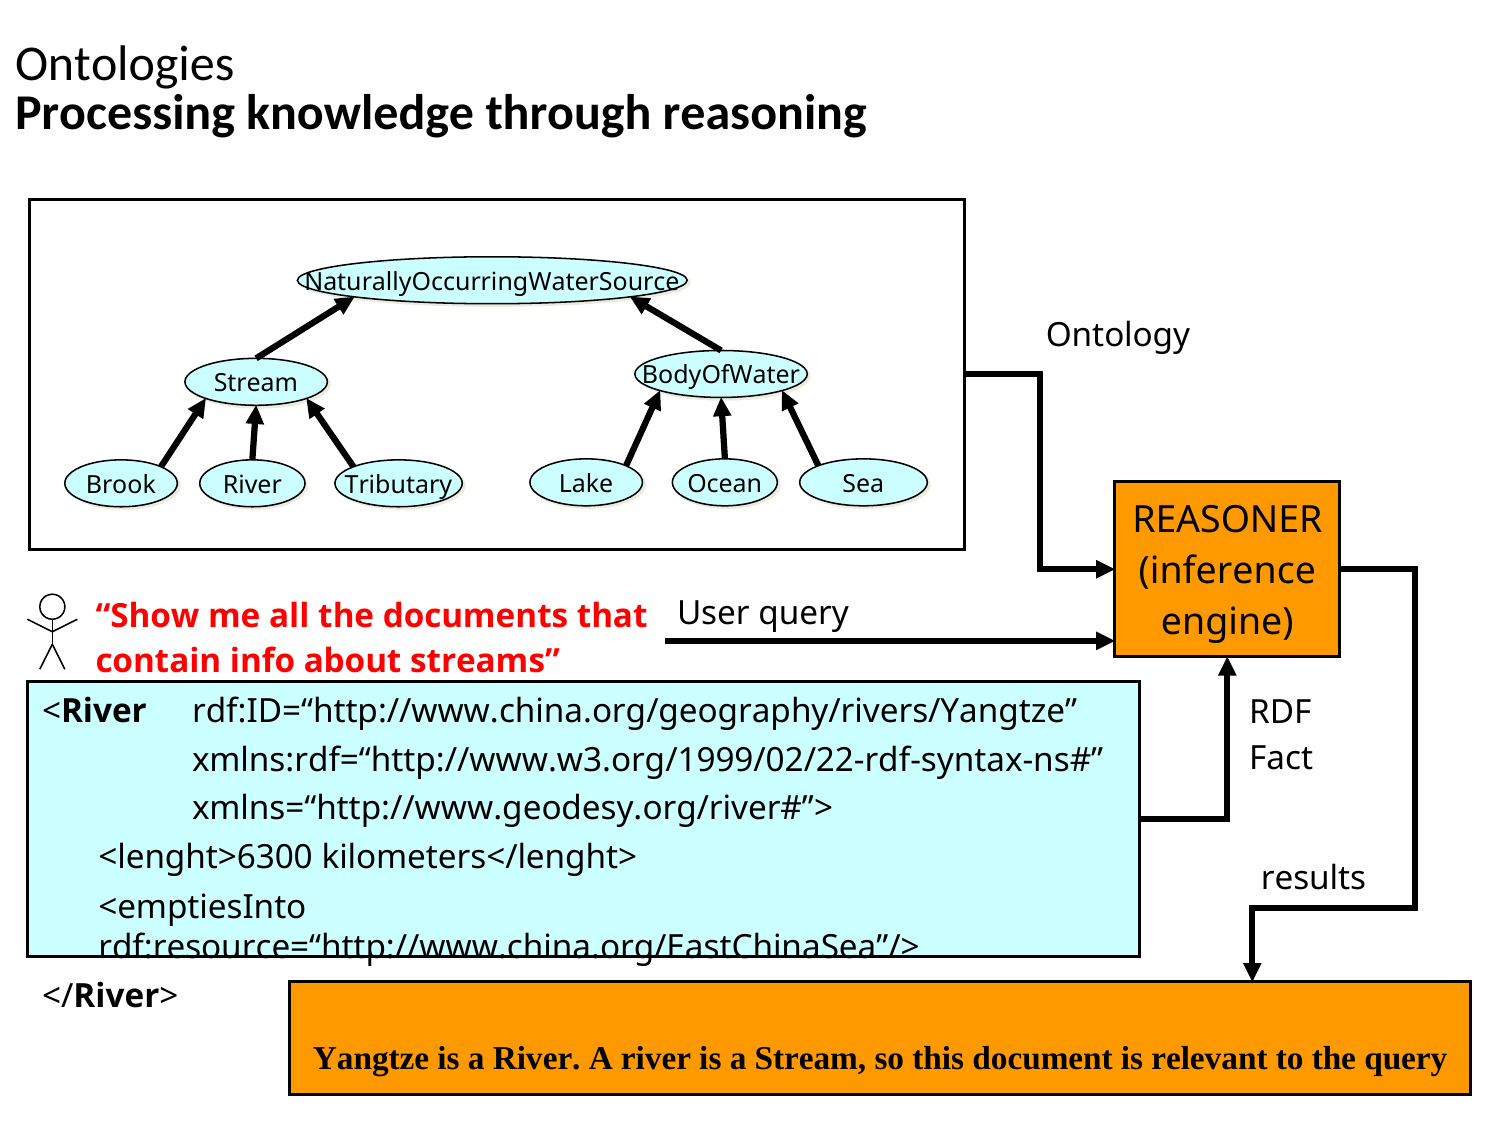

# Ontologies Processing knowledge through reasoning
NaturallyOccurringWaterSource
Ontology
BodyOfWater
Stream
Lake
Ocean
Sea
Brook
River
Tributary
REASONER
(inference
engine)
User query
“Show me all the documents that
contain info about streams”
RDF Fact
<River	rdf:ID=“http://www.china.org/geography/rivers/Yangtze”
		xmlns:rdf=“http://www.w3.org/1999/02/22-rdf-syntax-ns#”
	 	xmlns=“http://www.geodesy.org/river#”>
	<lenght>6300 kilometers</lenght>
	<emptiesInto rdf:resource=“http://www.china.org/EastChinaSea”/>
</River>
results
 Yangtze is a River. A river is a Stream, so this document is relevant to the query